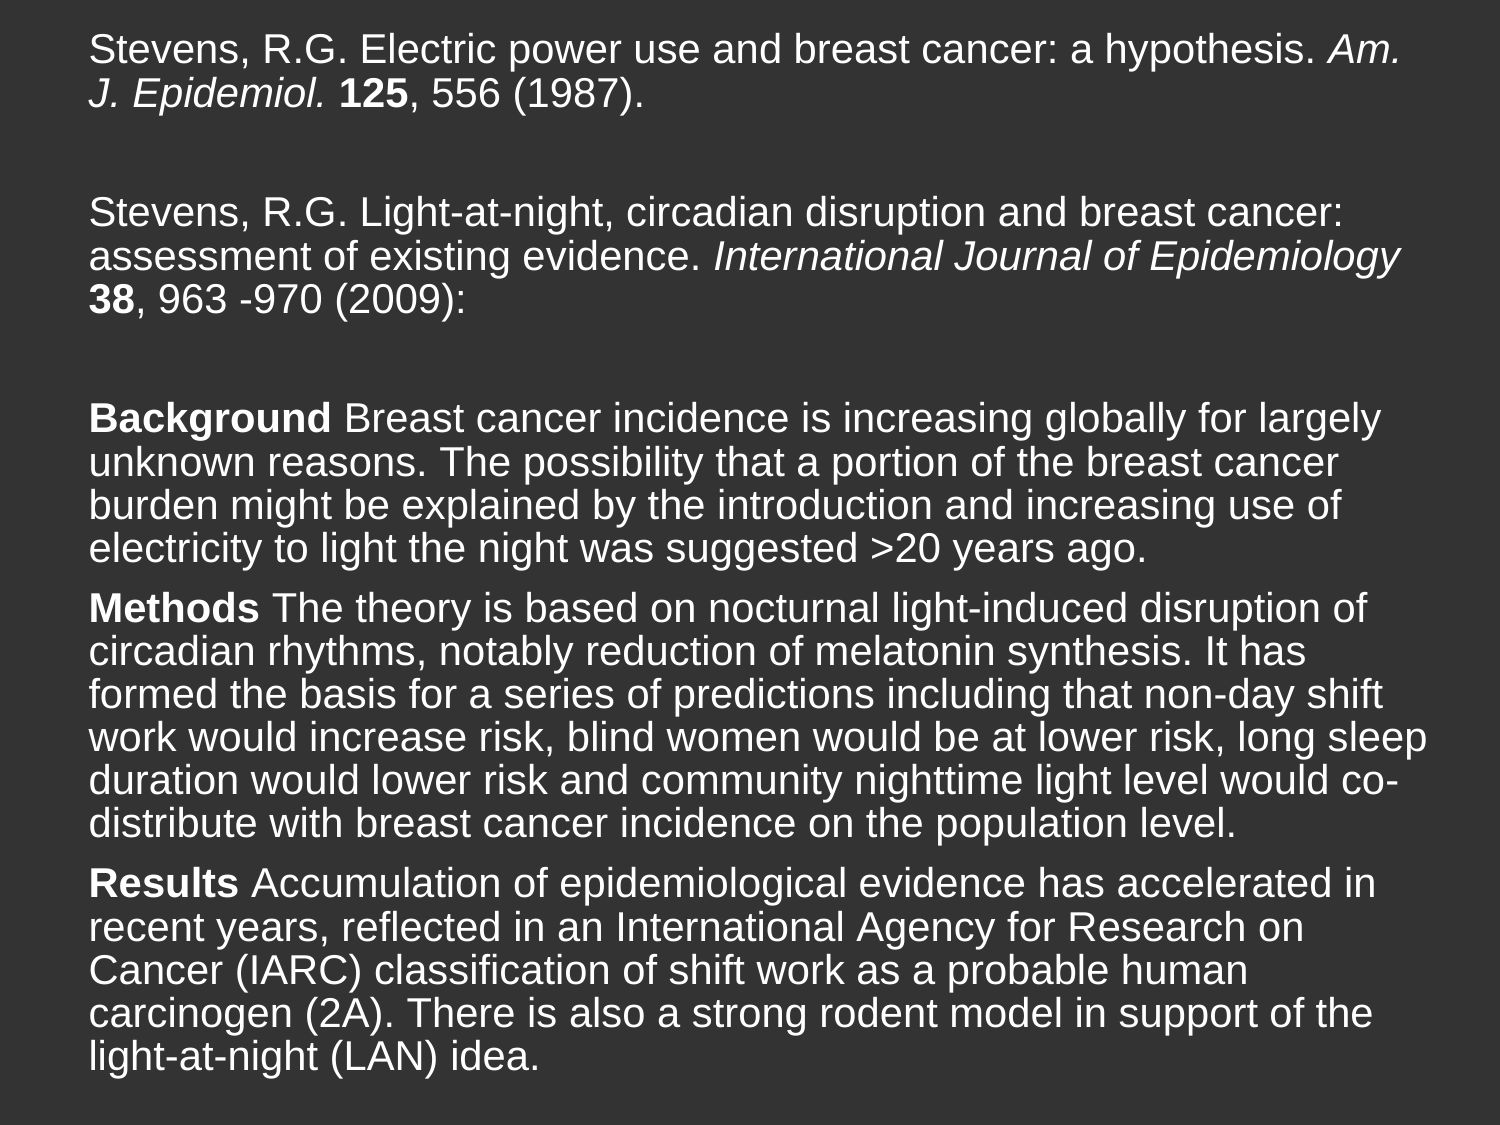

#
Stevens, R.G. Electric power use and breast cancer: a hypothesis. Am. J. Epidemiol. 125, 556 (1987).
Stevens, R.G. Light-at-night, circadian disruption and breast cancer: assessment of existing evidence. International Journal of Epidemiology 38, 963 -970 (2009):
Background Breast cancer incidence is increasing globally for largely unknown reasons. The possibility that a portion of the breast cancer burden might be explained by the introduction and increasing use of electricity to light the night was suggested >20 years ago.
Methods The theory is based on nocturnal light-induced disruption of circadian rhythms, notably reduction of melatonin synthesis. It has formed the basis for a series of predictions including that non-day shift work would increase risk, blind women would be at lower risk, long sleep duration would lower risk and community nighttime light level would co-distribute with breast cancer incidence on the population level.
Results Accumulation of epidemiological evidence has accelerated in recent years, reflected in an International Agency for Research on Cancer (IARC) classification of shift work as a probable human carcinogen (2A). There is also a strong rodent model in support of the light-at-night (LAN) idea.